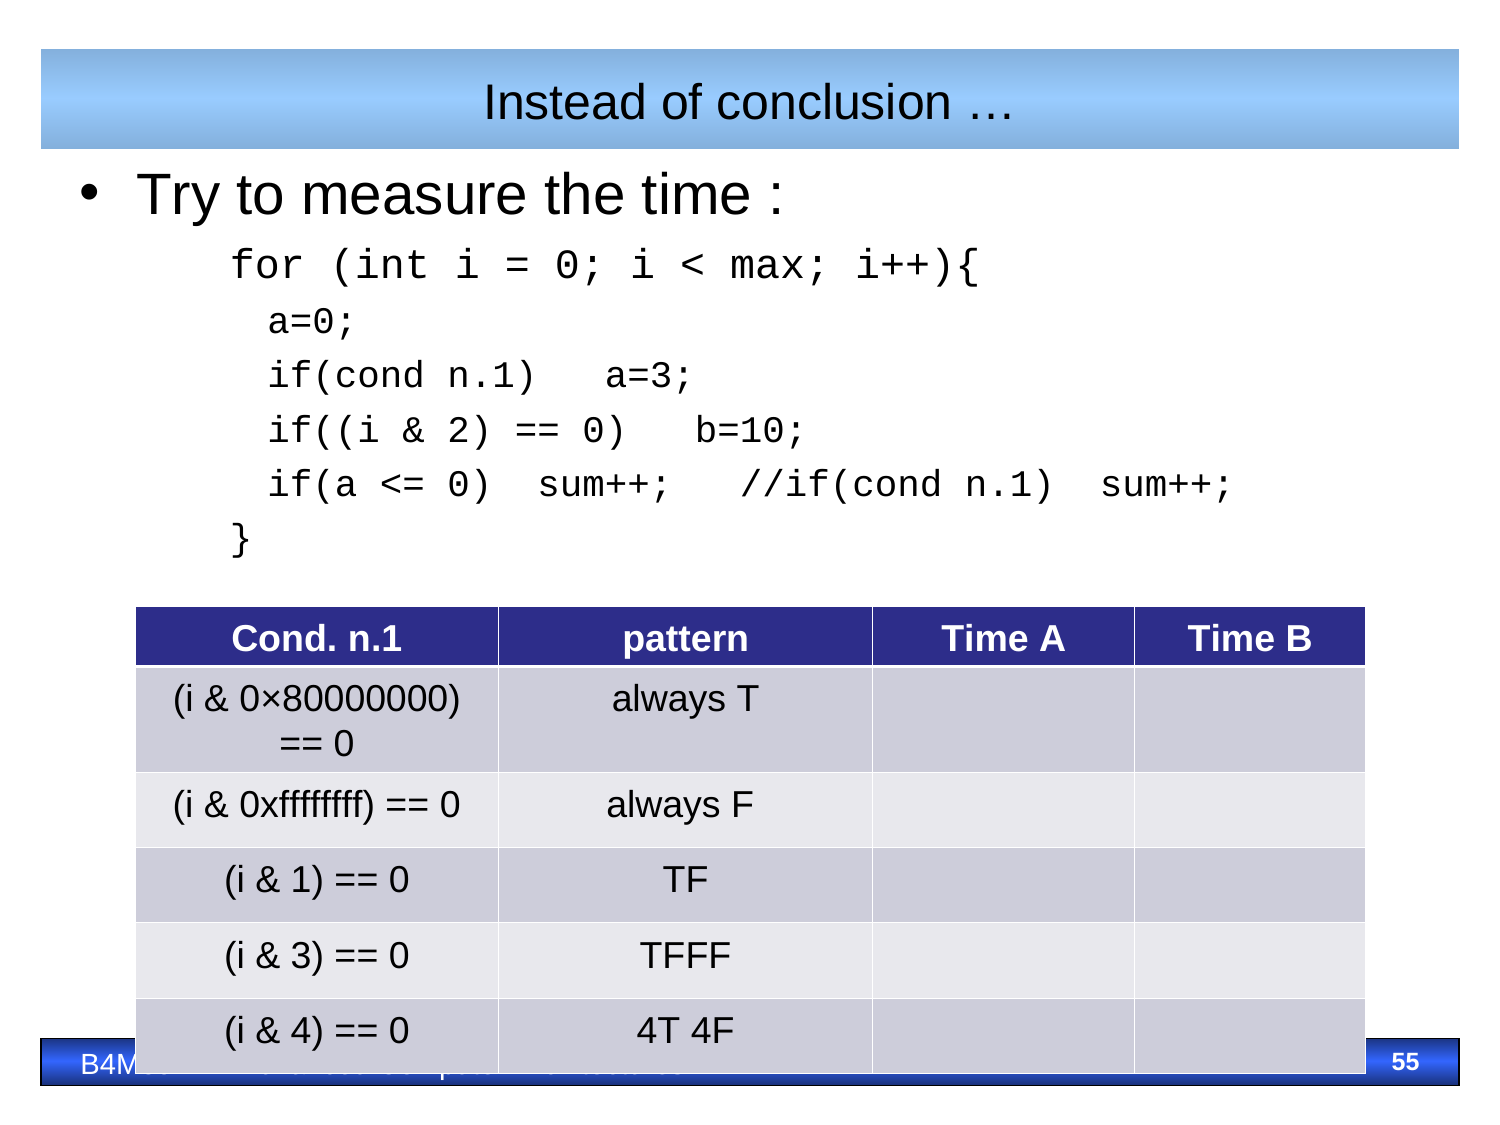

# Instead of conclusion …
Try to measure the time :
for (int i = 0; i < max; i++){
	a=0;
	if(cond n.1) a=3;
	if((i & 2) == 0) b=10;
	if(a <= 0) sum++; //if(cond n.1) sum++;
}
| Cond. n.1 | pattern | Time A | Time B |
| --- | --- | --- | --- |
| (i & 0×80000000) == 0 | always T | | |
| (i & 0xffffffff) == 0 | always F | | |
| (i & 1) == 0 | TF | | |
| (i & 3) == 0 | TFFF | | |
| (i & 4) == 0 | 4T 4F | | |